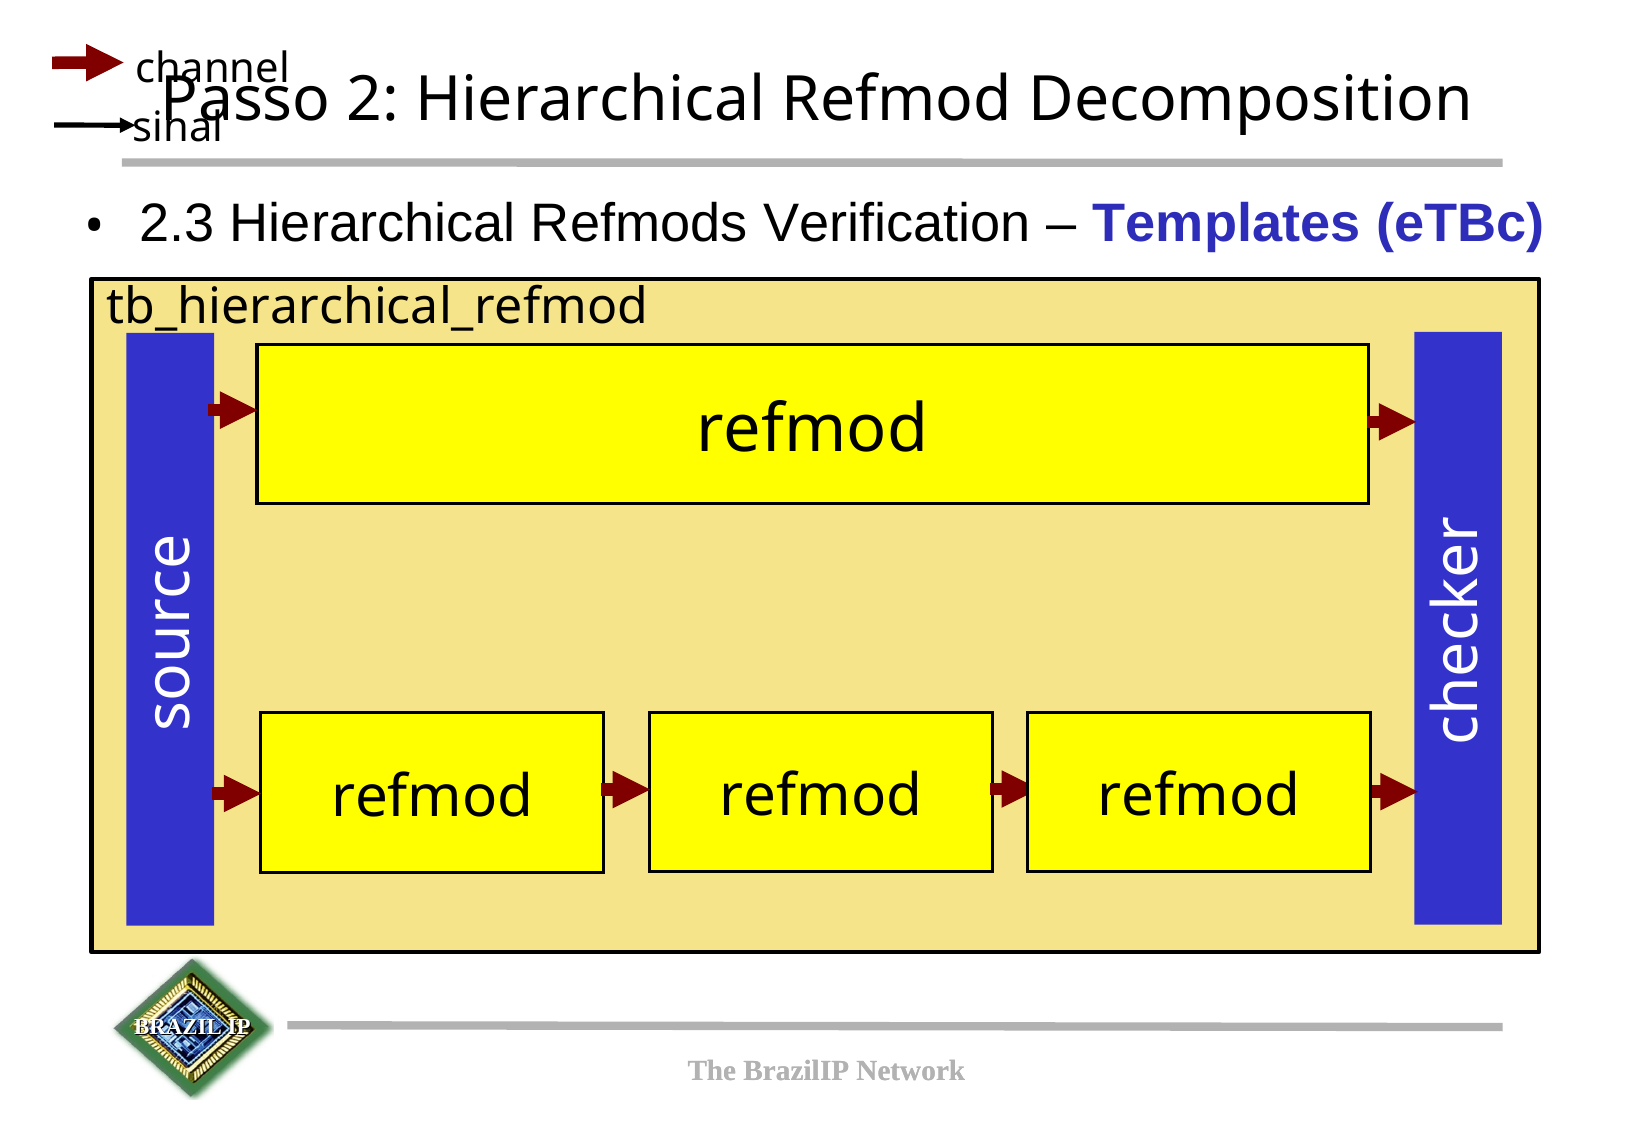

# Passo 2: Hierarchical Refmod Decomposition
channel
sinal
2.3 Hierarchical Refmods Verification – Templates (eTBc)
tb_hierarchical_refmod
checker
source
refmod
refmod
refmod
refmod